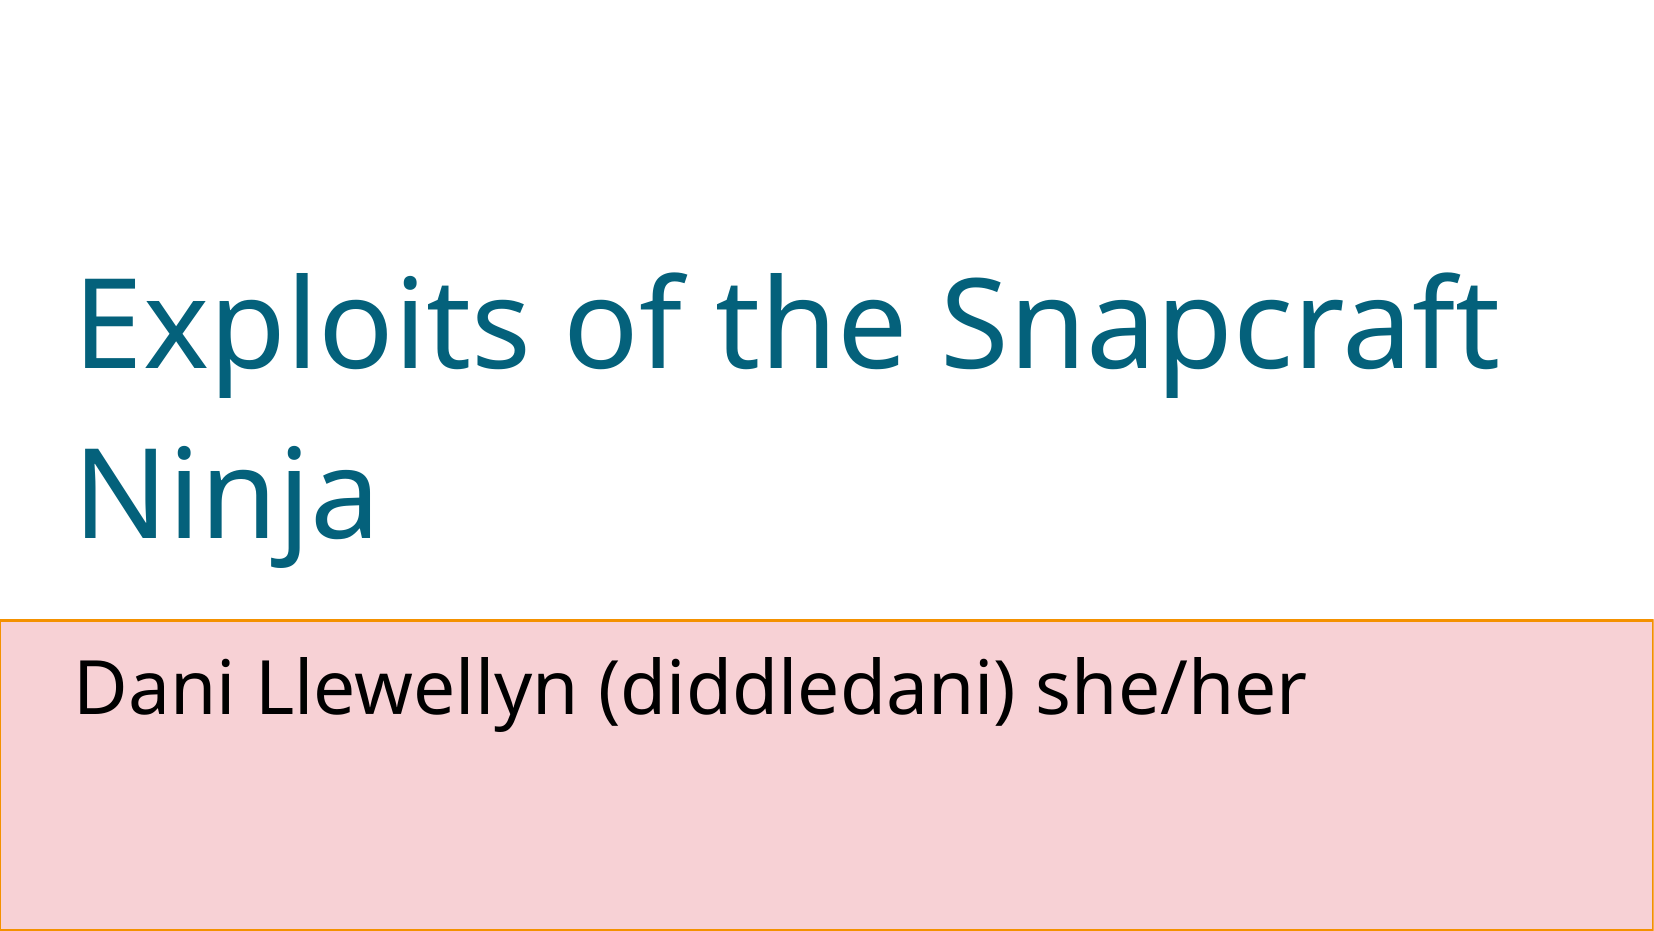

# Exploits of the Snapcraft Ninja
Dani Llewellyn (diddledani) she/her